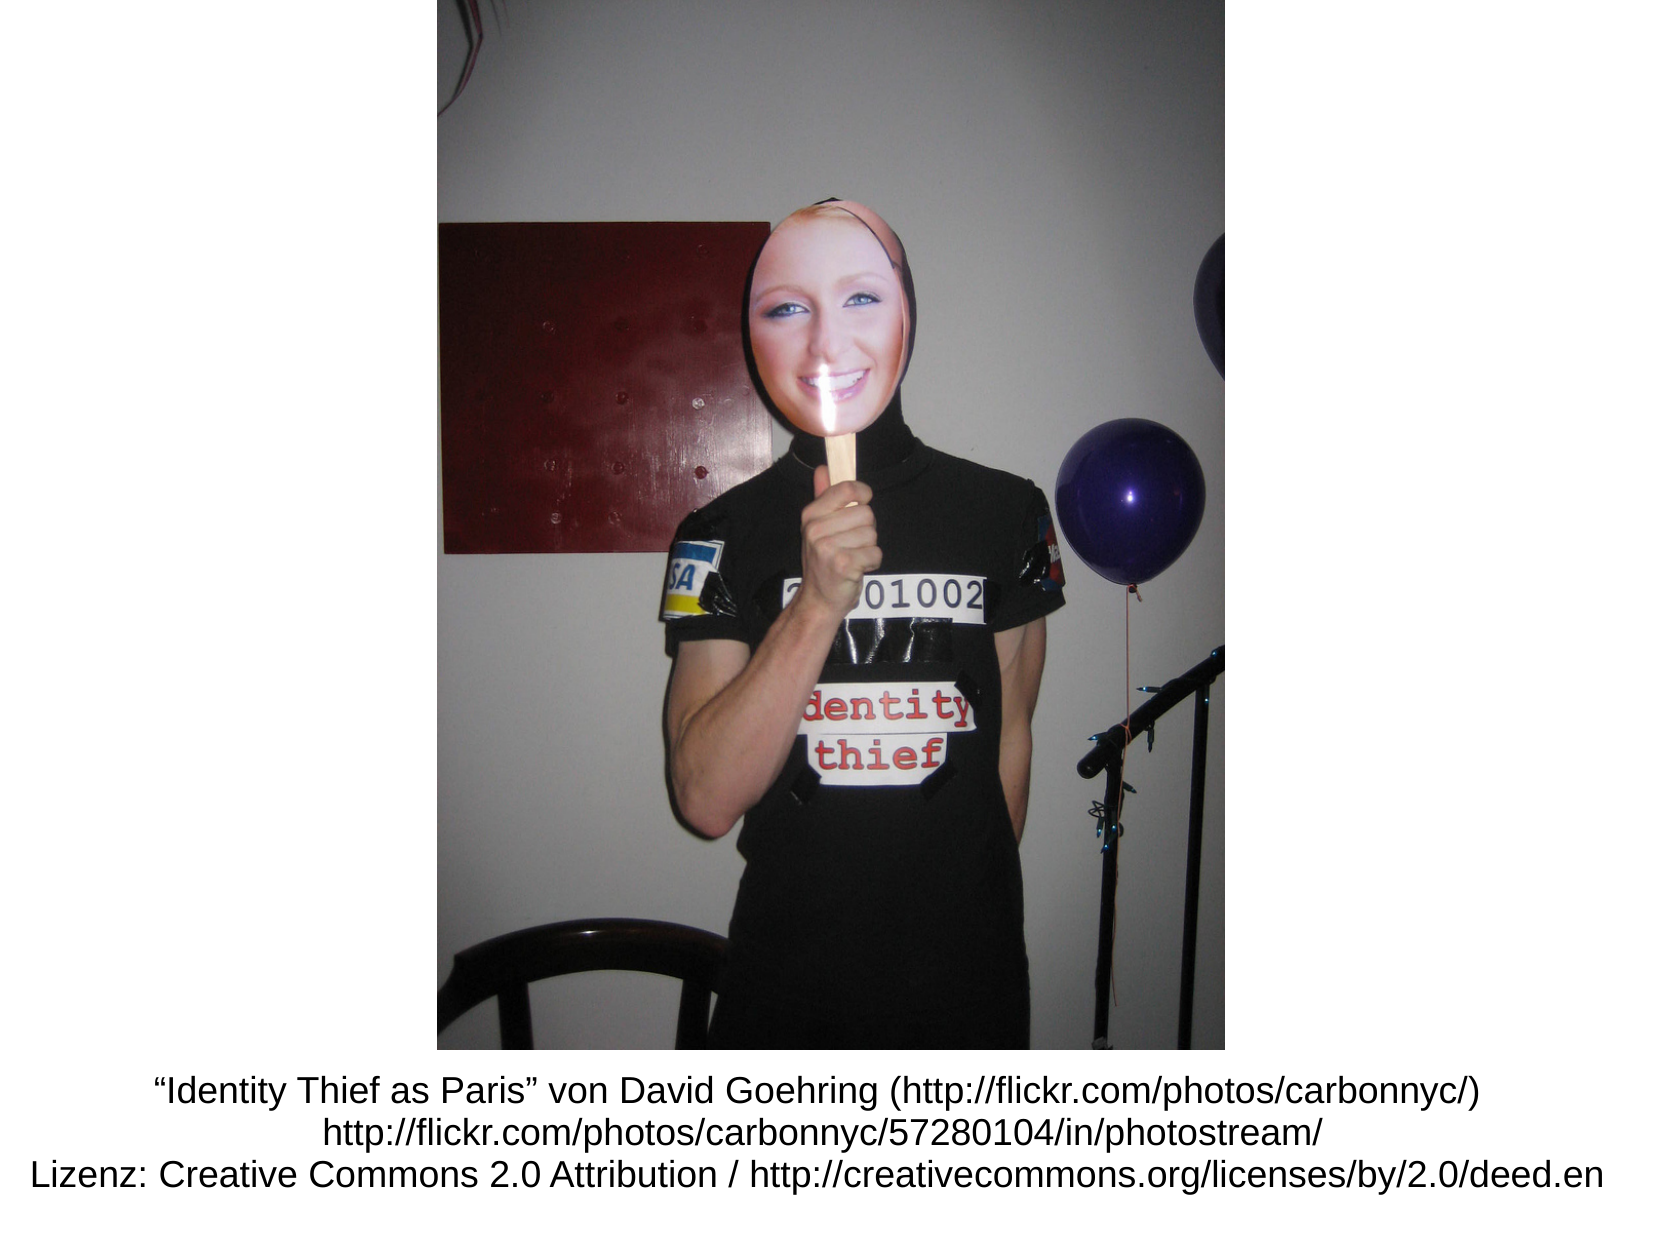

“Identity Thief as Paris” von David Goehring (http://flickr.com/photos/carbonnyc/)
http://flickr.com/photos/carbonnyc/57280104/in/photostream/
Lizenz: Creative Commons 2.0 Attribution / http://creativecommons.org/licenses/by/2.0/deed.en